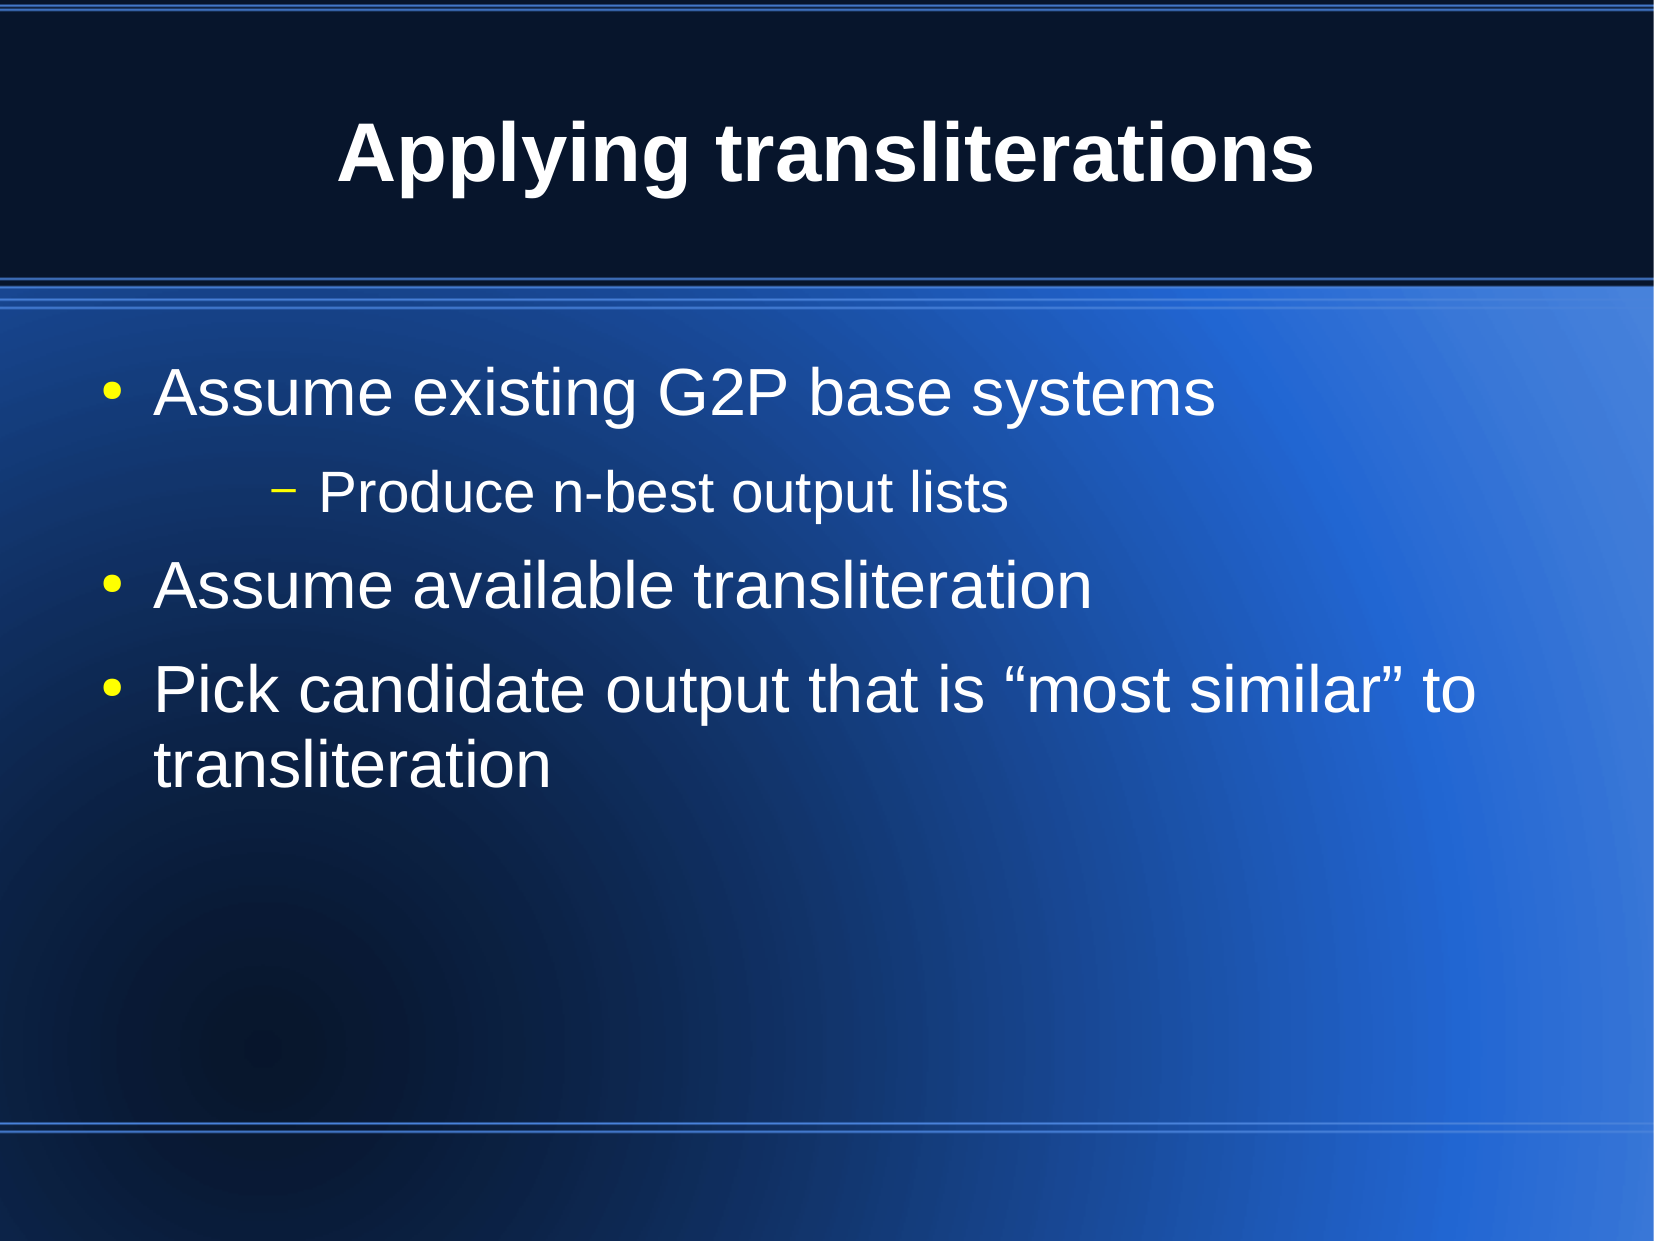

# Applying transliterations
Assume existing G2P base systems
Produce n-best output lists
Assume available transliteration
Pick candidate output that is “most similar” to transliteration